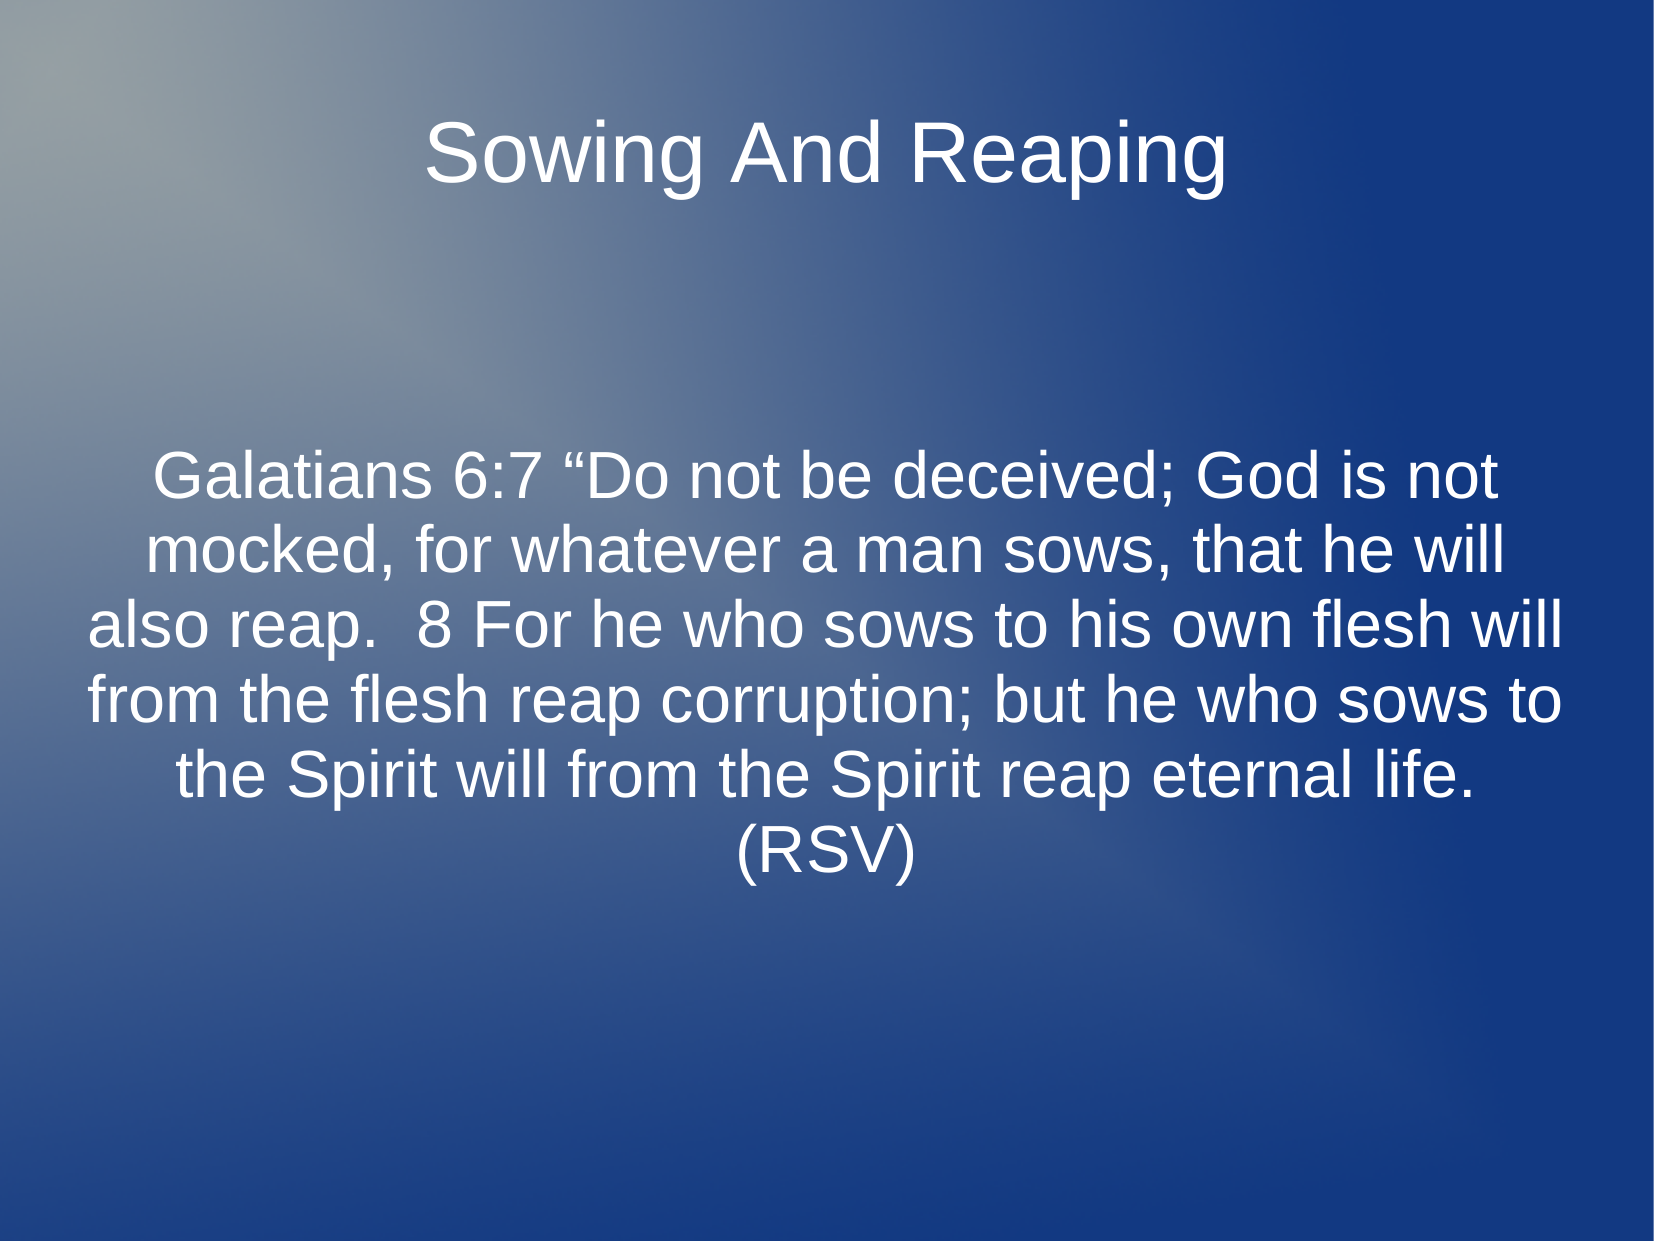

# Sowing And Reaping
Galatians 6:7 “Do not be deceived; God is not mocked, for whatever a man sows, that he will also reap. 8 For he who sows to his own flesh will from the flesh reap corruption; but he who sows to the Spirit will from the Spirit reap eternal life. (RSV)